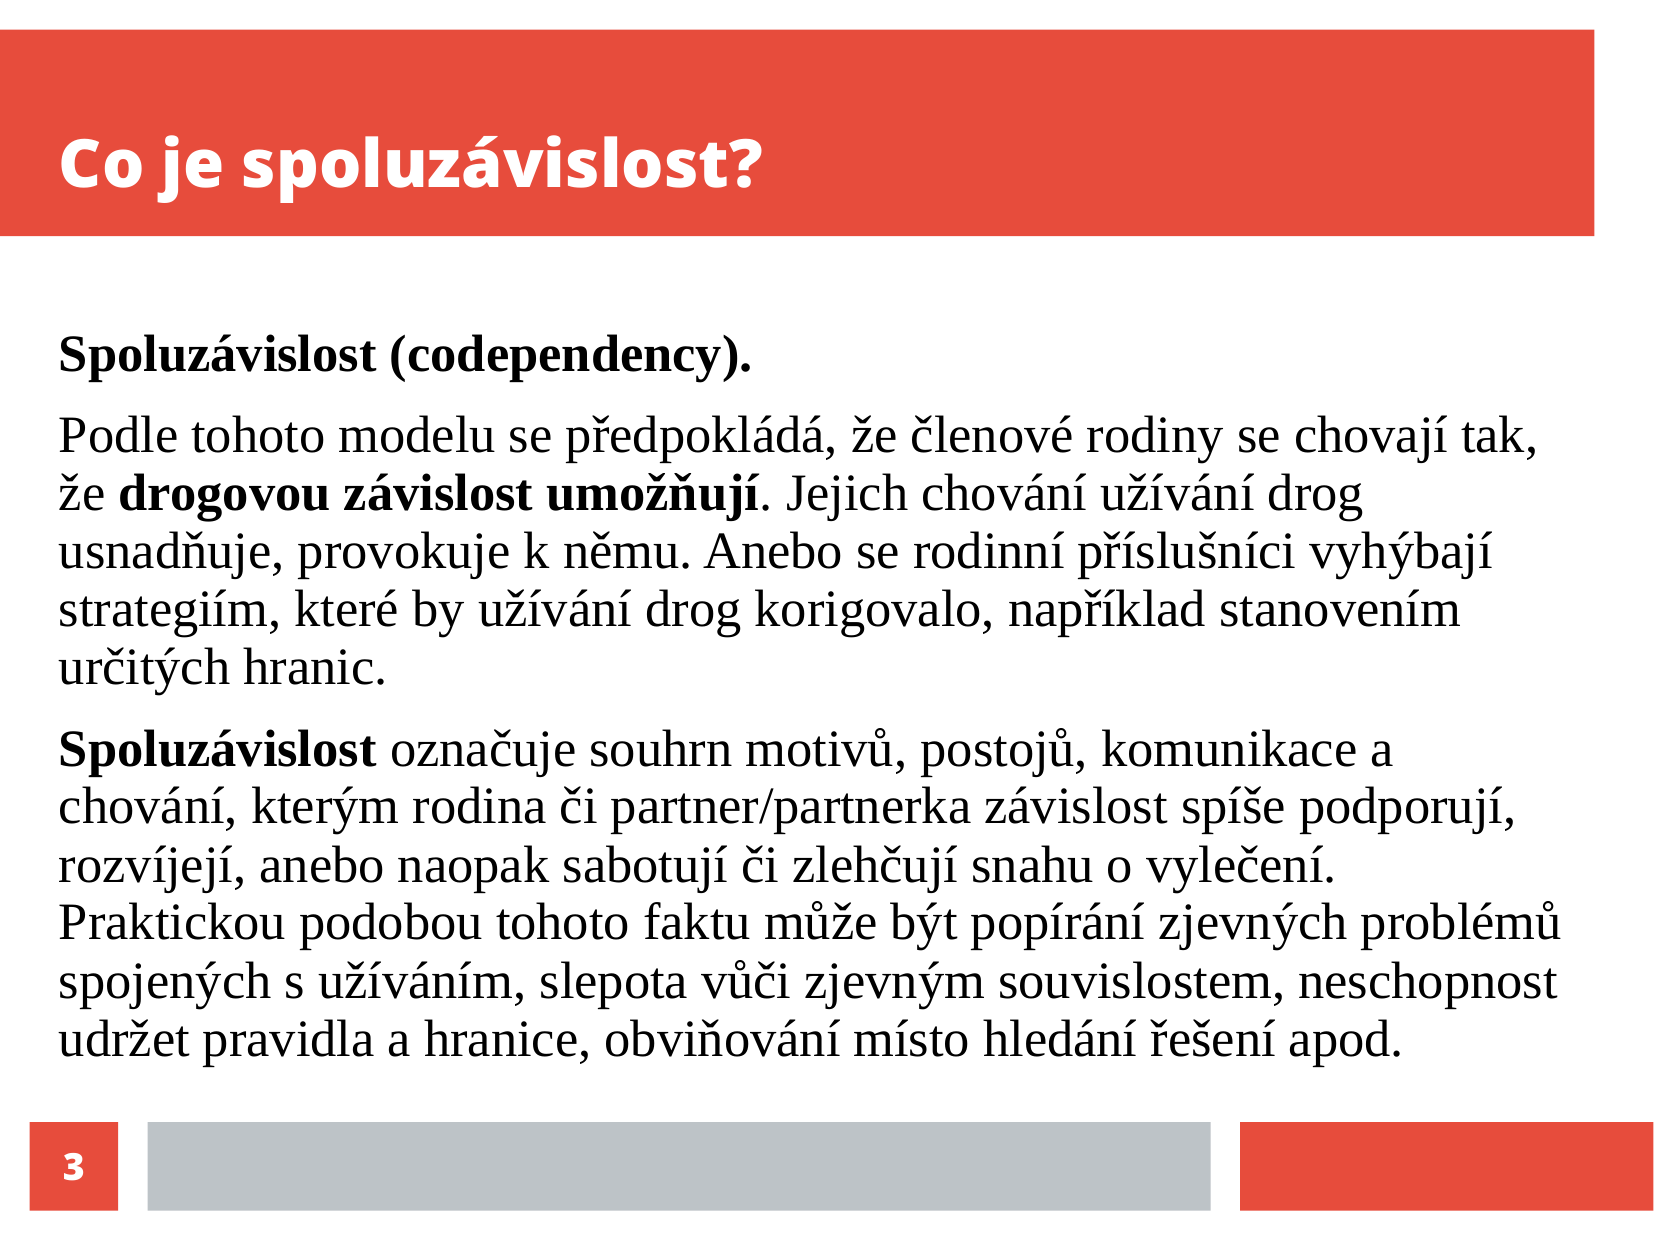

# Co je spoluzávislost?
Spoluzávislost (codependency).
Podle tohoto modelu se předpokládá, že členové rodiny se chovají tak, že drogovou závislost umožňují. Jejich chování užívání drog usnadňuje, provokuje k němu. Anebo se rodinní příslušníci vyhýbají strategiím, které by užívání drog korigovalo, například stanovením určitých hranic.
Spoluzávislost označuje souhrn motivů, postojů, komunikace a chování, kterým rodina či partner/partnerka závislost spíše podporují, rozvíjejí, anebo naopak sabotují či zlehčují snahu o vylečení. Praktickou podobou tohoto faktu může být popírání zjevných problémů spojených s užíváním, slepota vůči zjevným souvislostem, neschopnost udržet pravidla a hranice, obviňování místo hledání řešení apod.
3